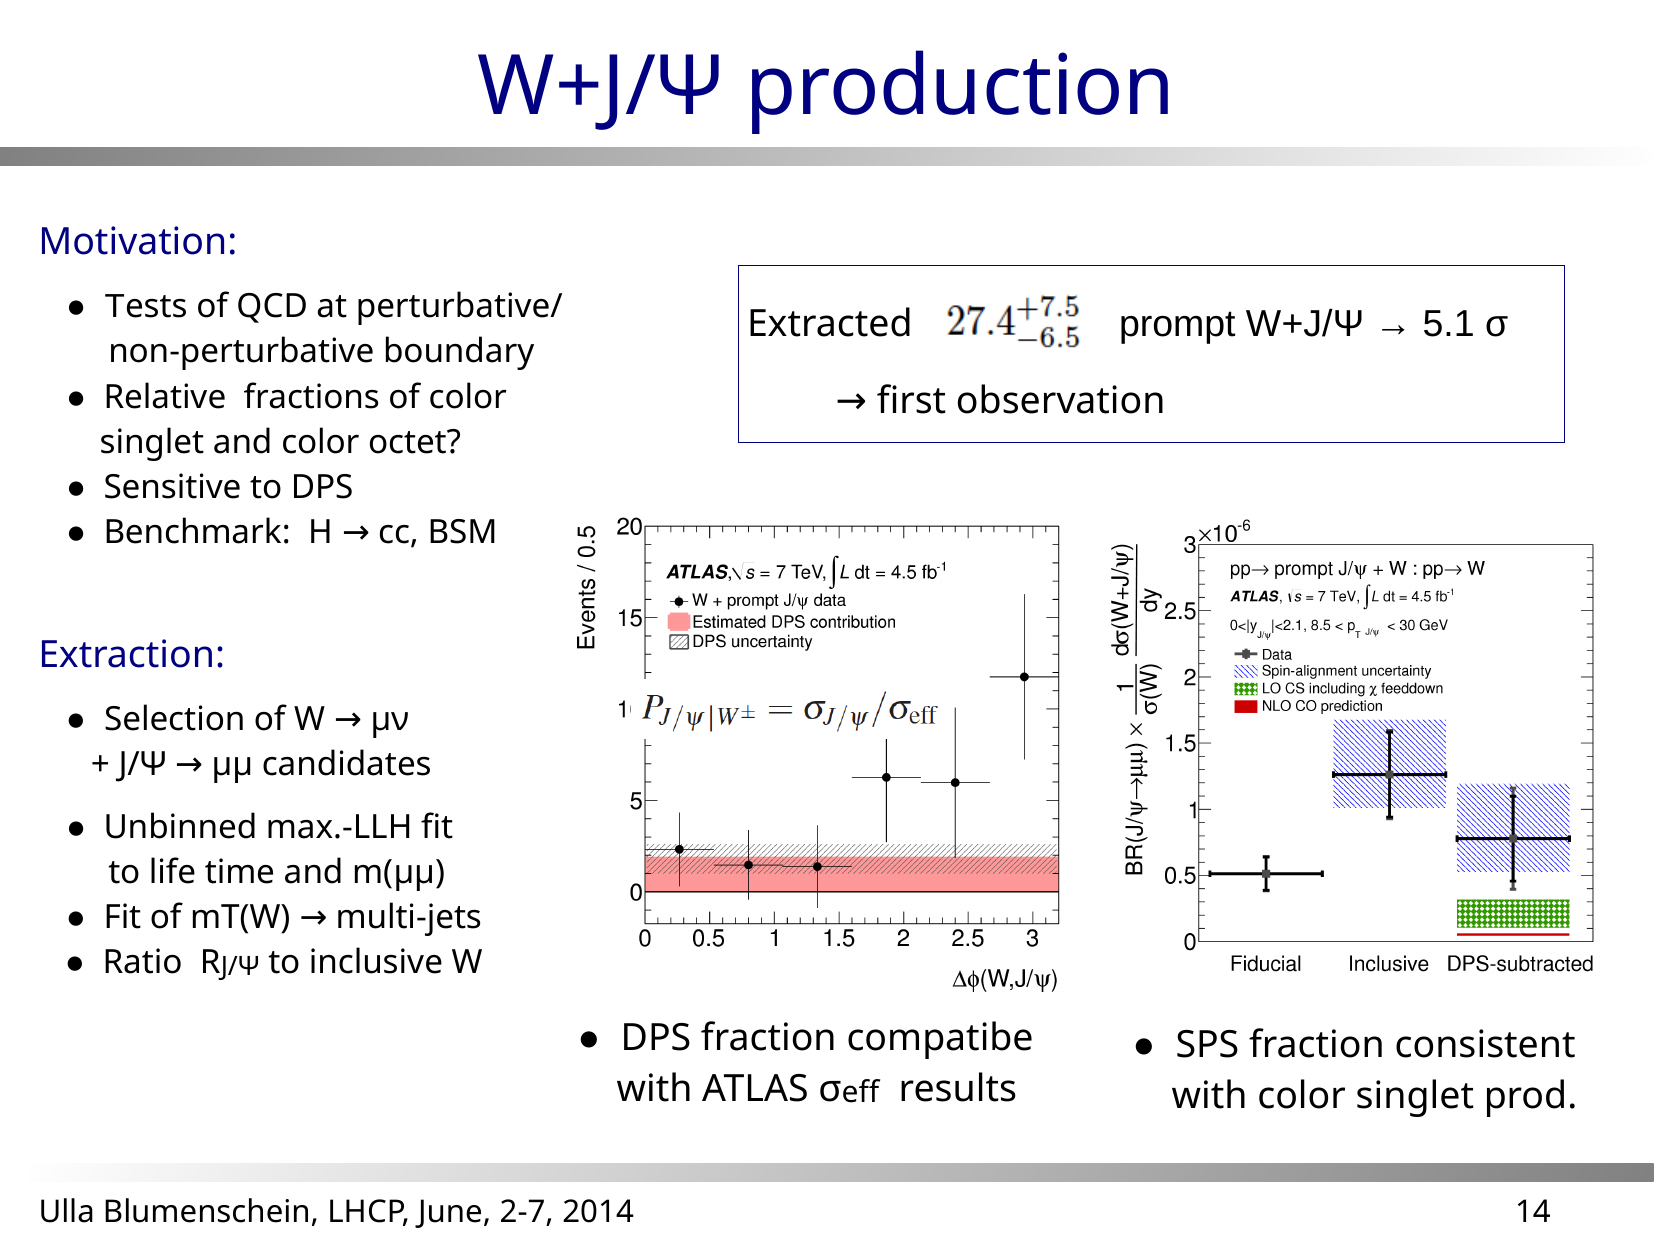

# W+J/Ψ production
Motivation:
 ● Tests of QCD at perturbative/
 non-perturbative boundary
 ● Relative fractions of color
 singlet and color octet?
 ● Sensitive to DPS
 ● Benchmark: H → cc, BSM
Extraction:
 ● Selection of W → μν
 + J/Ψ → μμ candidates
 ● Unbinned max.-LLH fit
 to life time and m(μμ)
 ● Fit of mT(W) → multi-jets
 ● Ratio RJ/Ψ to inclusive W
Extracted
prompt W+J/Ψ → 5.1 σ
→ first observation
 ● DPS fraction compatibe
 with ATLAS σeff results
 ● SPS fraction consistent
 with color singlet prod.
Ulla Blumenschein, LHCP, June, 2-7, 2014 14